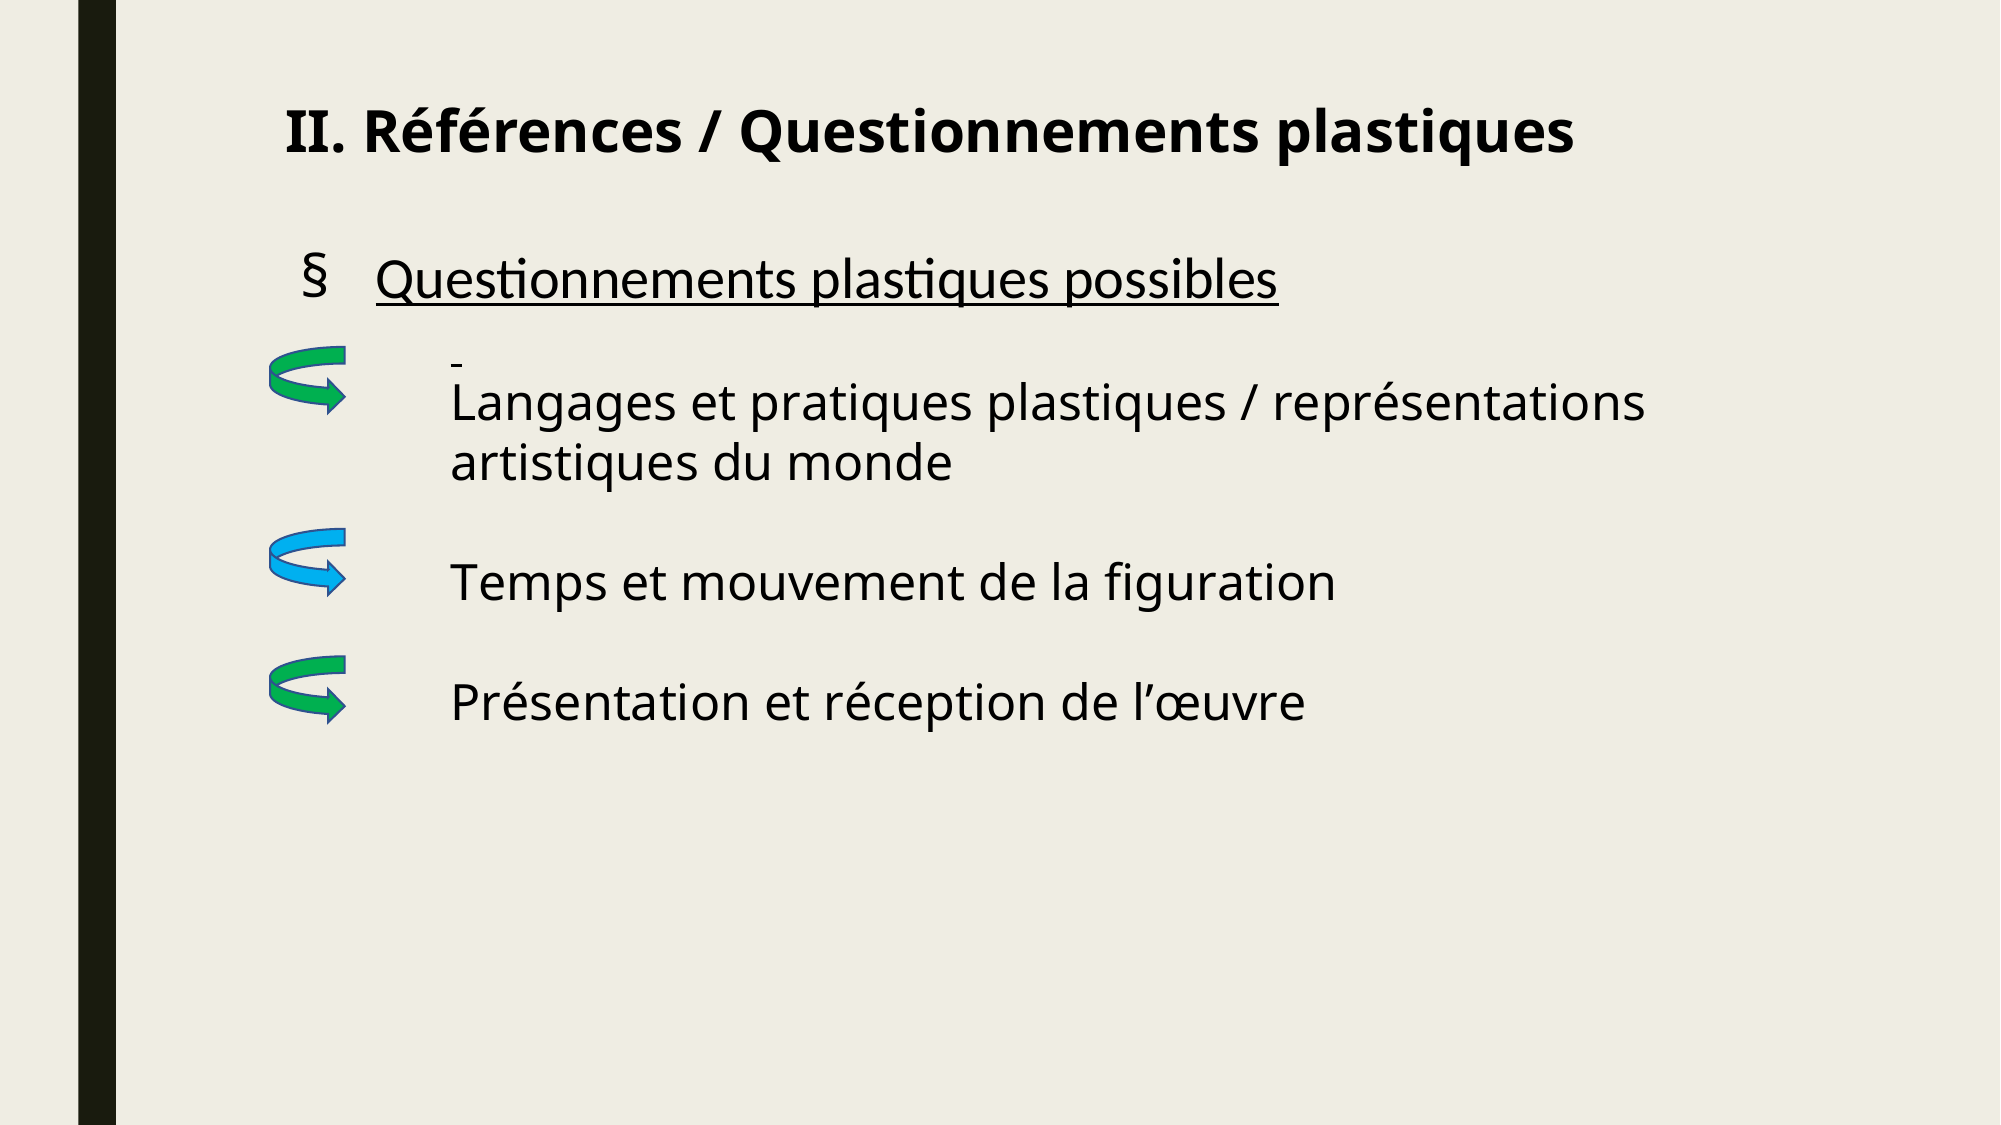

II. Références / Questionnements plastiques
Questionnements plastiques possibles
Langages et pratiques plastiques / représentations artistiques du monde
Temps et mouvement de la figuration
Présentation et réception de l’œuvre